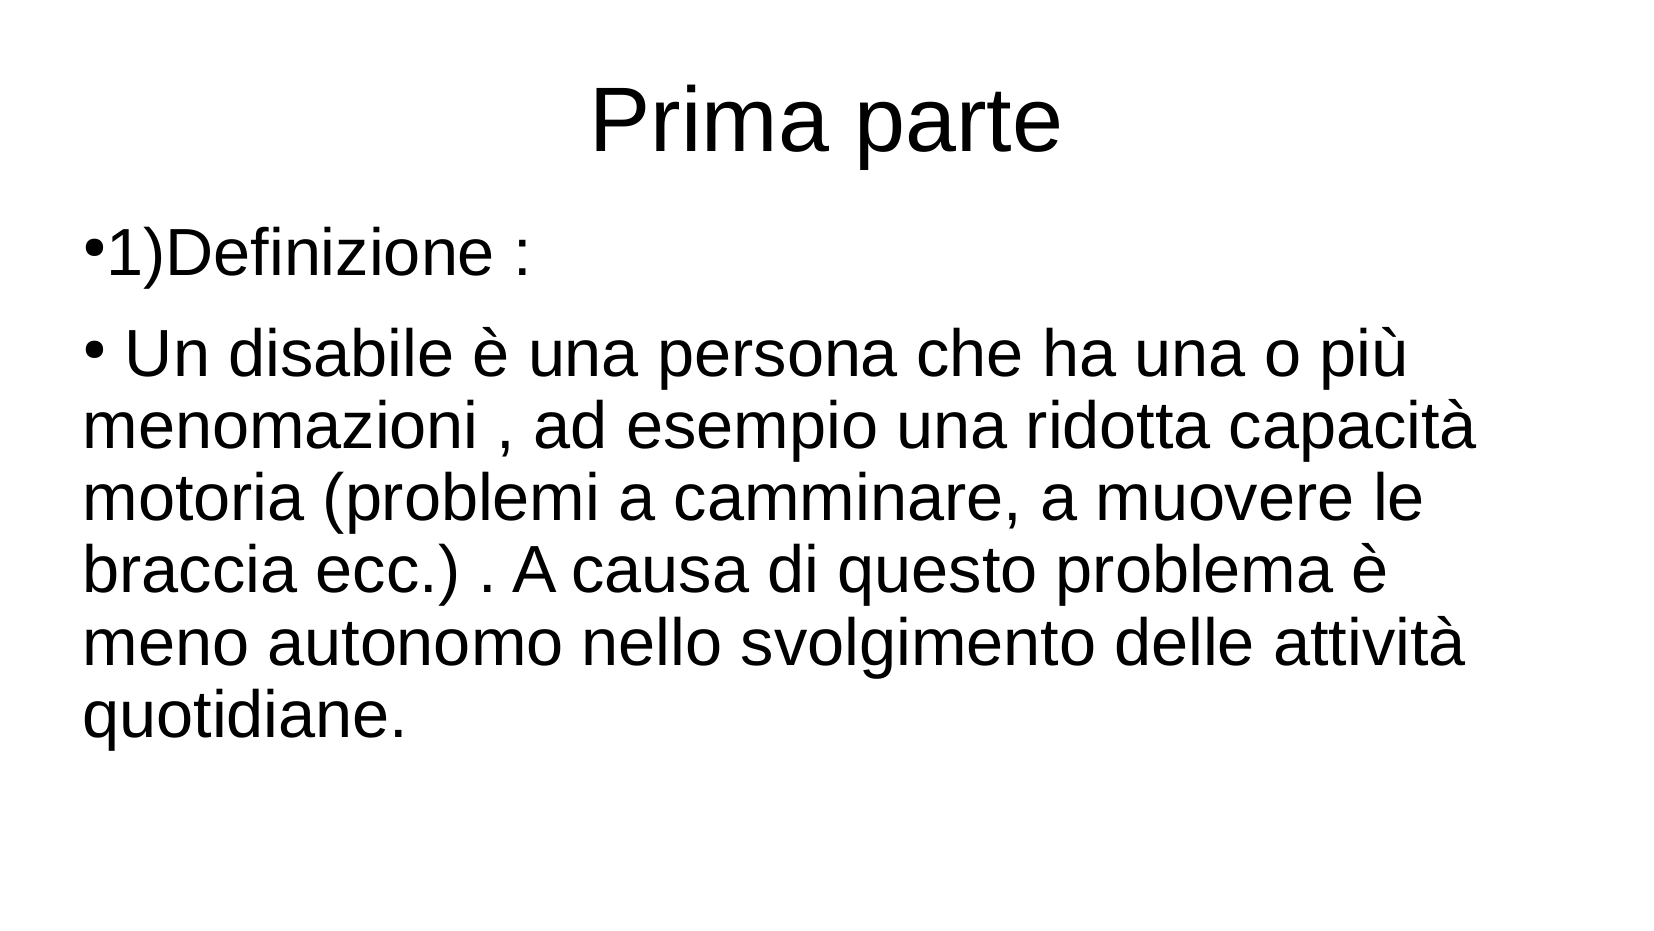

# Prima parte
1)Definizione :
 Un disabile è una persona che ha una o più menomazioni , ad esempio una ridotta capacità motoria (problemi a camminare, a muovere le braccia ecc.) . A causa di questo problema è meno autonomo nello svolgimento delle attività quotidiane.